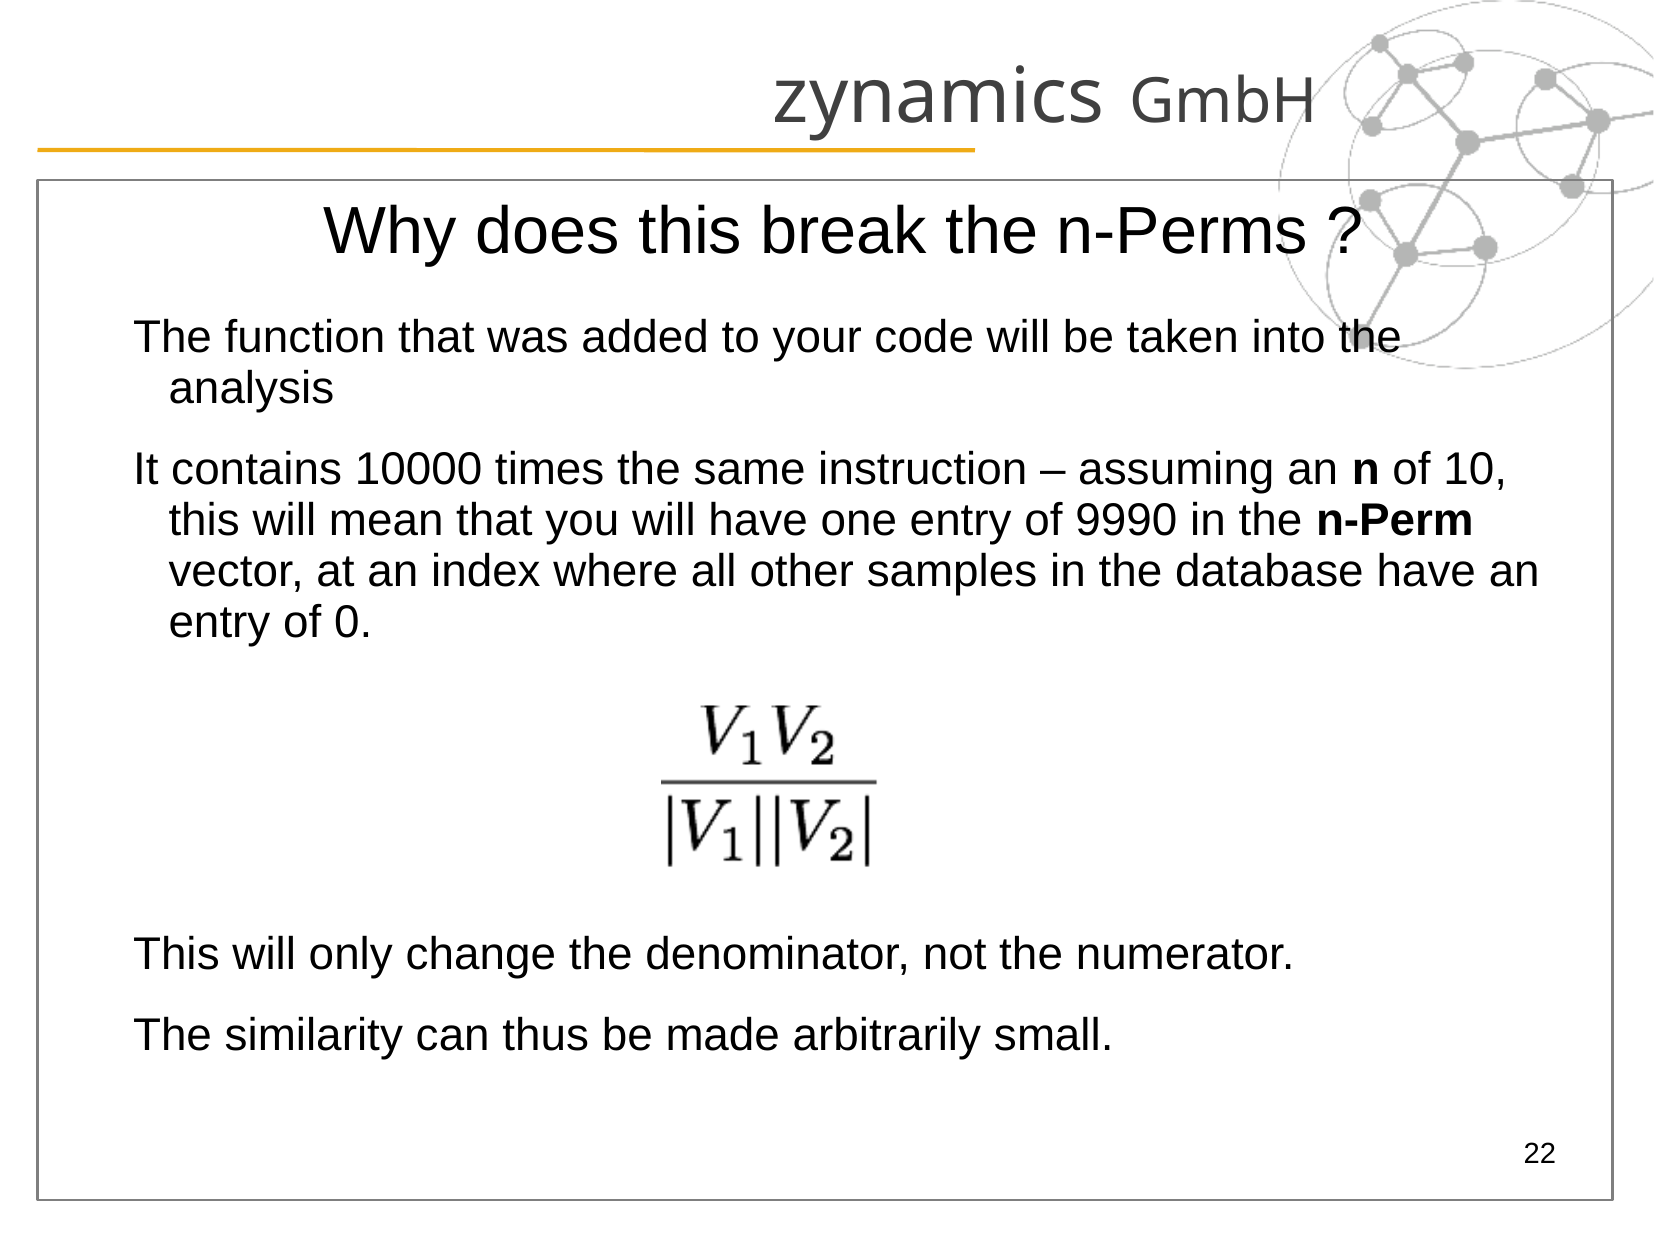

zynamics GmbH
# Why does this break the n-Perms ?
The function that was added to your code will be taken into the analysis
It contains 10000 times the same instruction – assuming an n of 10, this will mean that you will have one entry of 9990 in the n-Perm vector, at an index where all other samples in the database have an entry of 0.
This will only change the denominator, not the numerator.
The similarity can thus be made arbitrarily small.